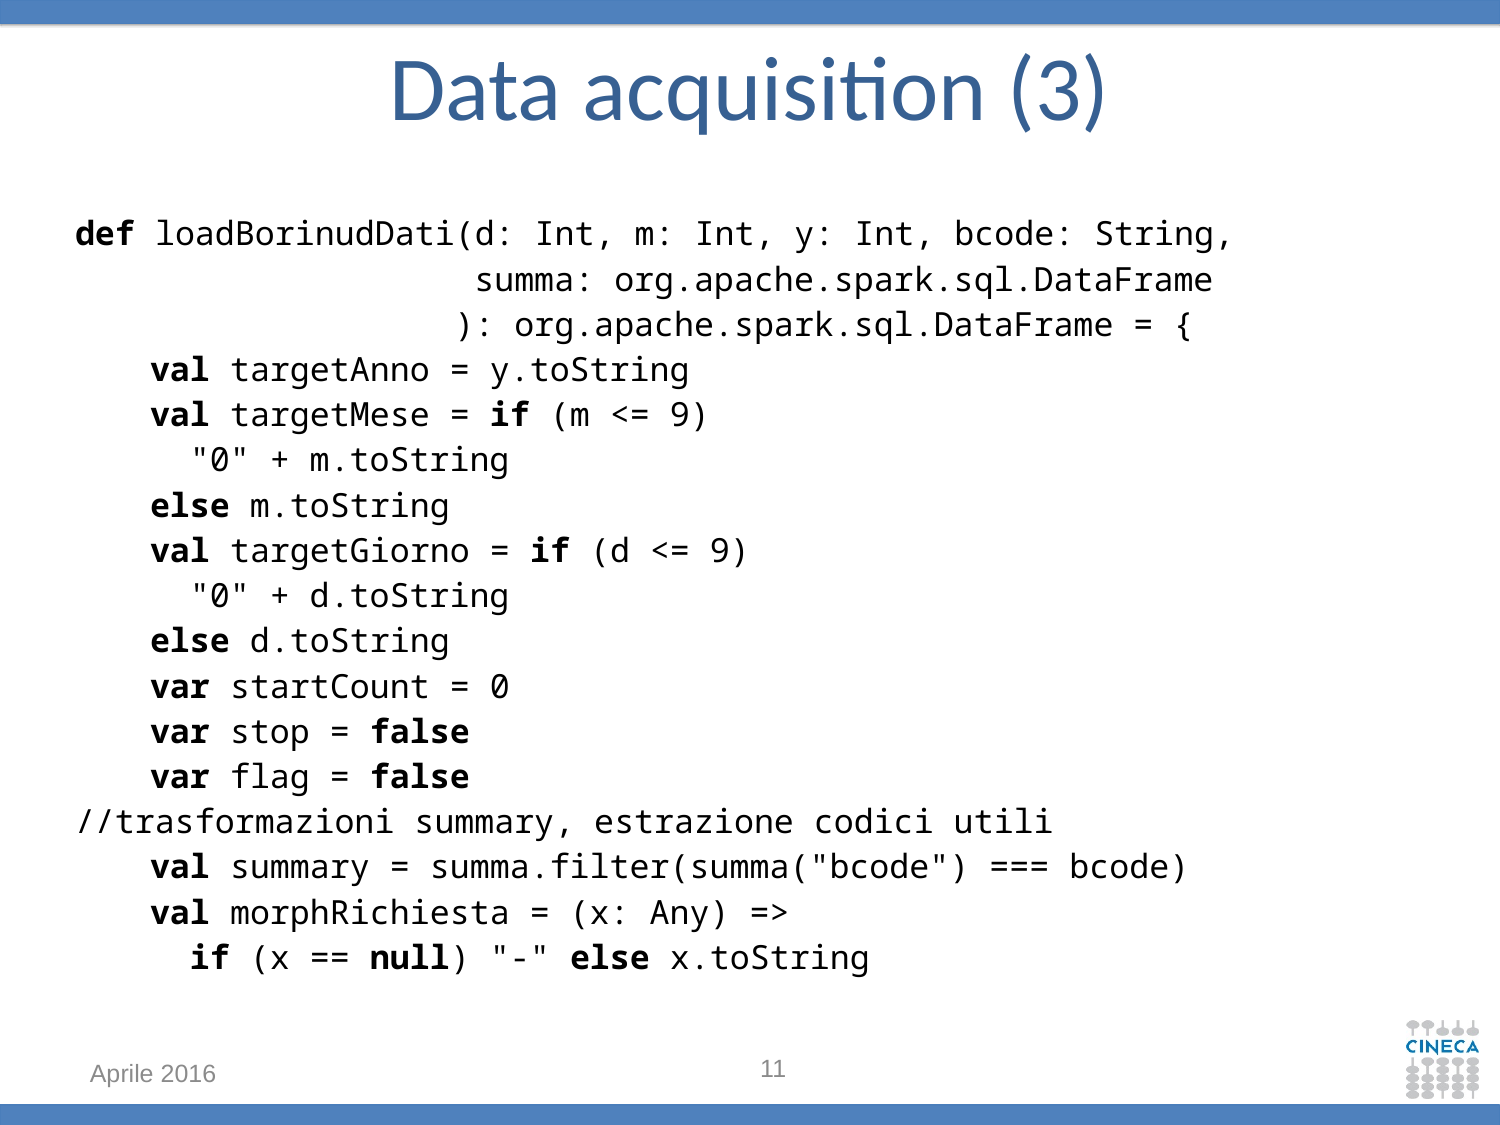

Data acquisition (3)
def loadBorinudDati(d: Int, m: Int, y: Int, bcode: String,
 summa: org.apache.spark.sql.DataFrame
 ): org.apache.spark.sql.DataFrame = {
	val targetAnno = y.toString
	val targetMese = if (m <= 9)
	 "0" + m.toString
	else m.toString
	val targetGiorno = if (d <= 9)
	 "0" + d.toString
	else d.toString
	var startCount = 0
	var stop = false
	var flag = false
//trasformazioni summary, estrazione codici utili
	val summary = summa.filter(summa("bcode") === bcode)
	val morphRichiesta = (x: Any) =>
	 if (x == null) "-" else x.toString
Aprile 2016